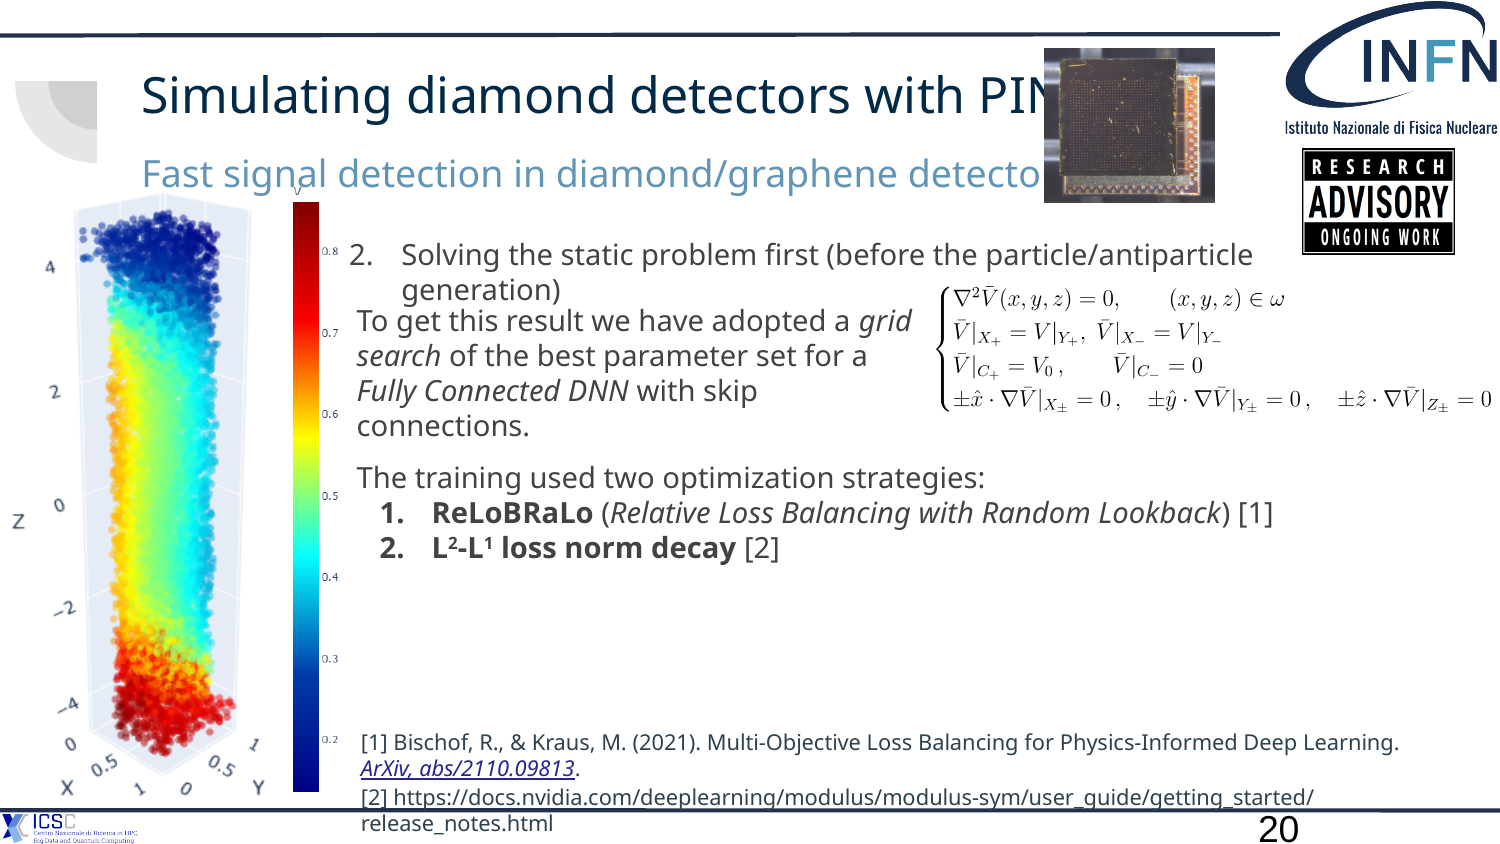

# Simulating diamond detectors with PINN
Fast signal detection in diamond/graphene detectors
Solving the static problem first (before the particle/antiparticle generation)
To get this result we have adopted a grid search of the best parameter set for a Fully Connected DNN with skip connections.
The training used two optimization strategies:
ReLoBRaLo (Relative Loss Balancing with Random Lookback) [1]
L2-L1 loss norm decay [2]
[1] Bischof, R., & Kraus, M. (2021). Multi-Objective Loss Balancing for Physics-Informed Deep Learning. ArXiv, abs/2110.09813.
[2] https://docs.nvidia.com/deeplearning/modulus/modulus-sym/user_guide/getting_started/release_notes.html